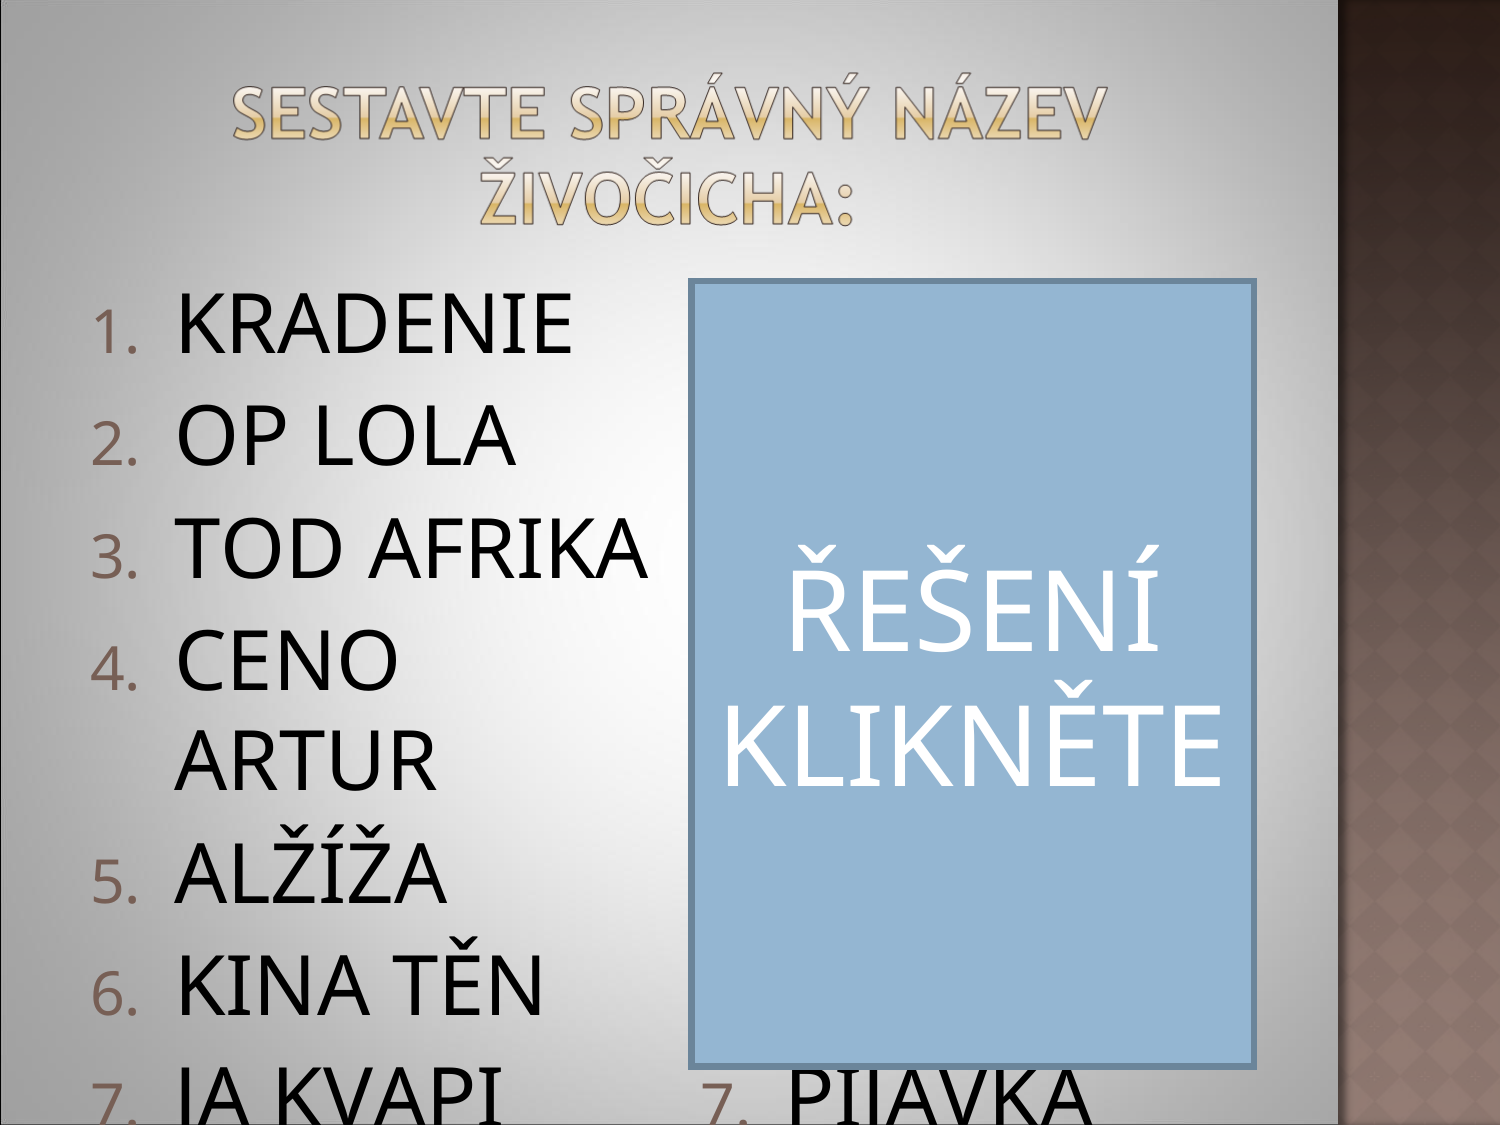

# KRADENIE
OP LOLA
TOD AFRIKA
CENO ARTUR
ALŽÍŽA
KINA TĚN
JA KVAPI
NEREIDKA
PALOLO
AFRODITKA
ROURNATEC
ŽÍŽALA
NITĚNKA
PIJAVKA
ŘEŠENÍ
KLIKNĚTE